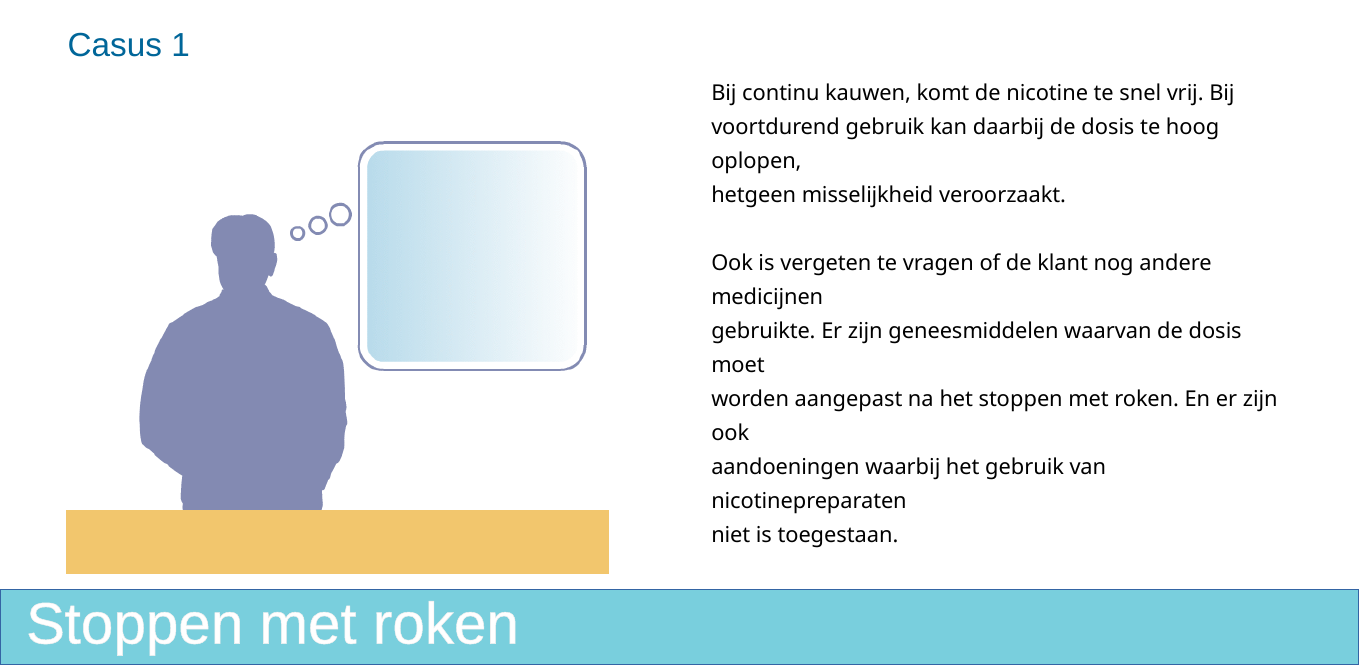

# Casus 1
Bij continu kauwen, komt de nicotine te snel vrij. Bij
voortdurend gebruik kan daarbij de dosis te hoog oplopen,
hetgeen misselijkheid veroorzaakt.
Ook is vergeten te vragen of de klant nog andere medicijnen
gebruikte. Er zijn geneesmiddelen waarvan de dosis moet
worden aangepast na het stoppen met roken. En er zijn ook
aandoeningen waarbij het gebruik van nicotinepreparaten
niet is toegestaan.
Stoppen met roken
september 2020